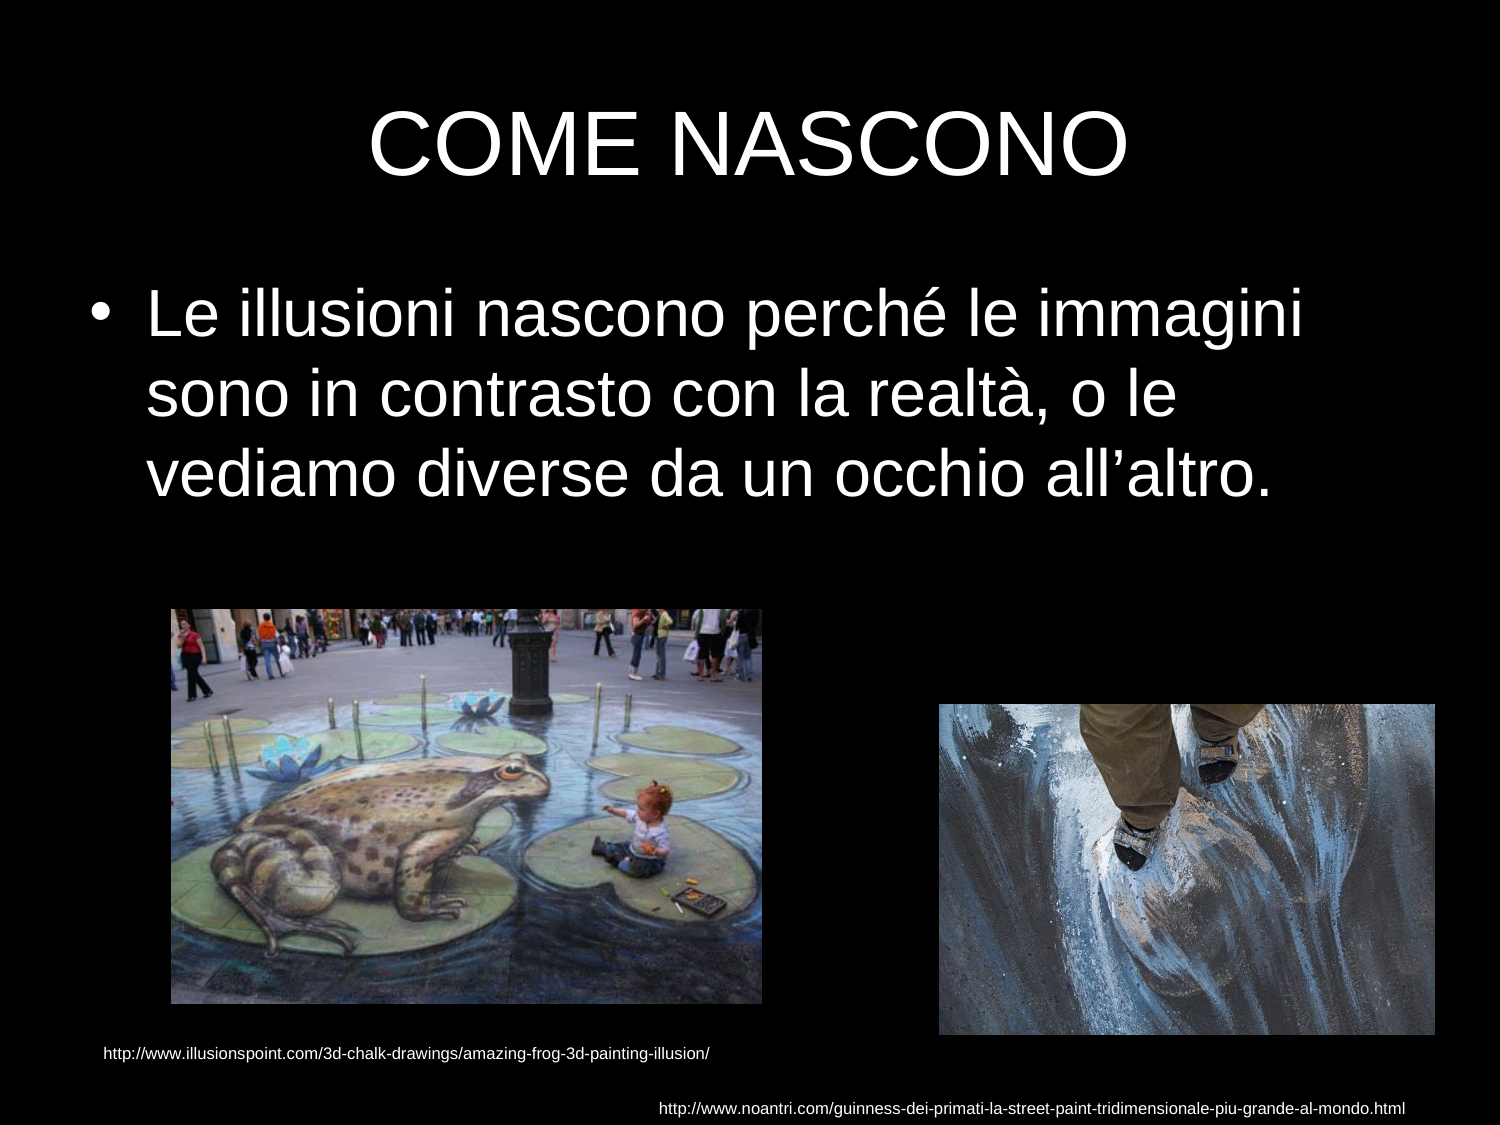

# COME NASCONO
Le illusioni nascono perché le immagini sono in contrasto con la realtà, o le vediamo diverse da un occhio all’altro.
http://www.illusionspoint.com/3d-chalk-drawings/amazing-frog-3d-painting-illusion/
http://www.noantri.com/guinness-dei-primati-la-street-paint-tridimensionale-piu-grande-al-mondo.html